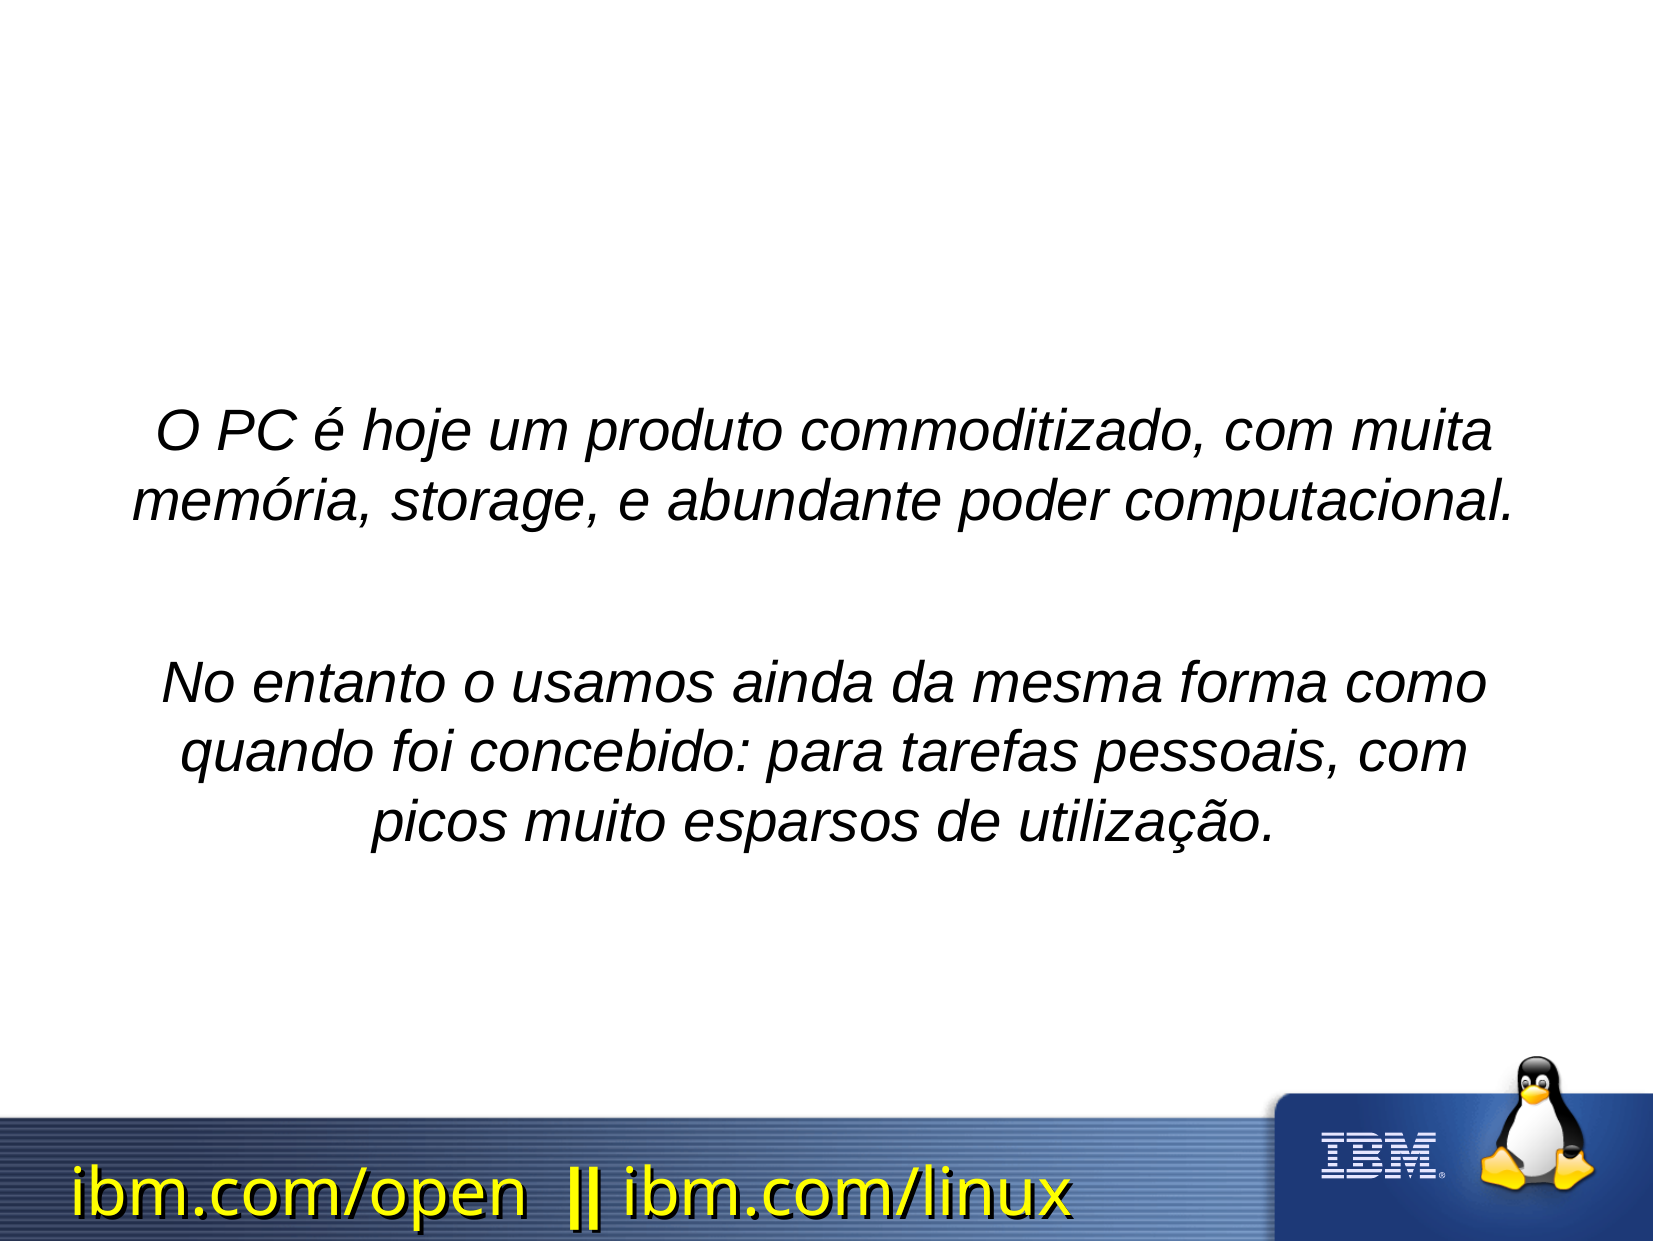

O PC é hoje um produto commoditizado, com muita memória, storage, e abundante poder computacional.
No entanto o usamos ainda da mesma forma como quando foi concebido: para tarefas pessoais, com picos muito esparsos de utilização.